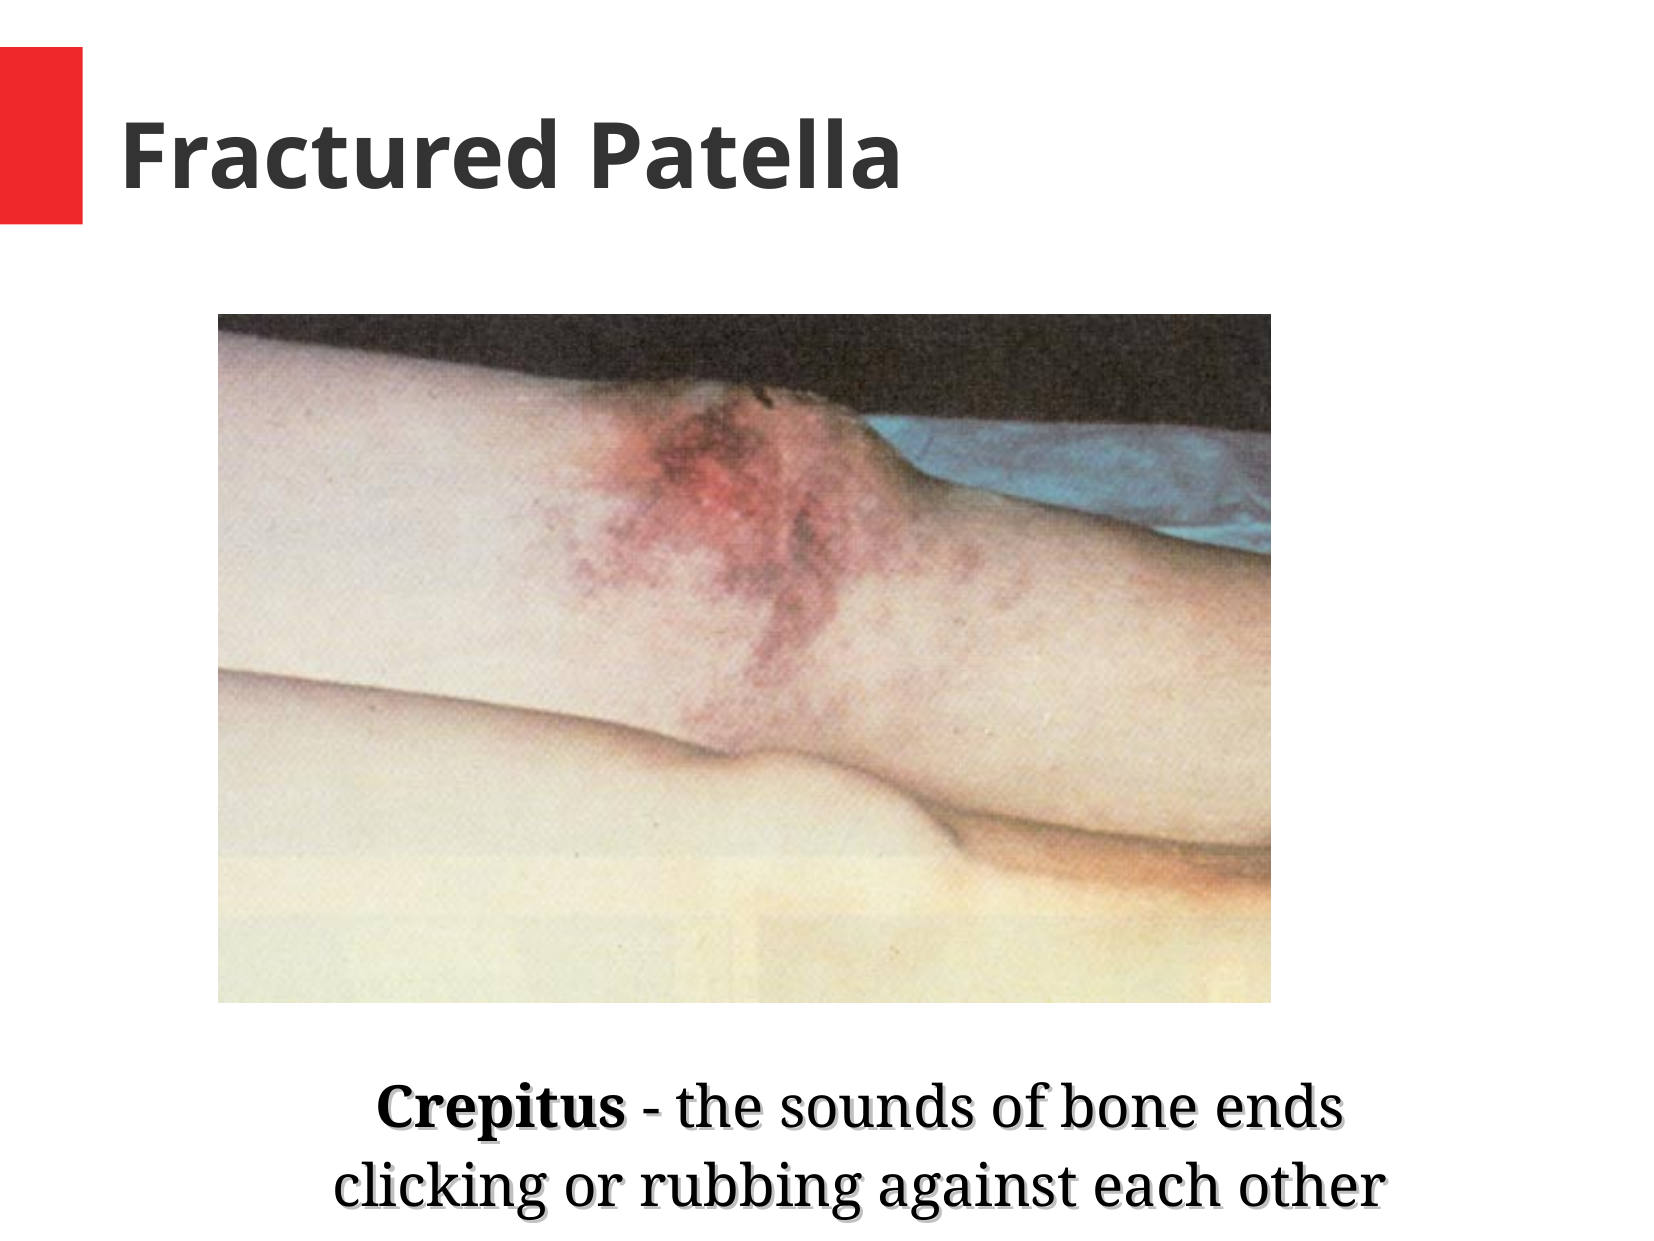

# Fractured Patella
Crepitus - the sounds of bone ends clicking or rubbing against each other